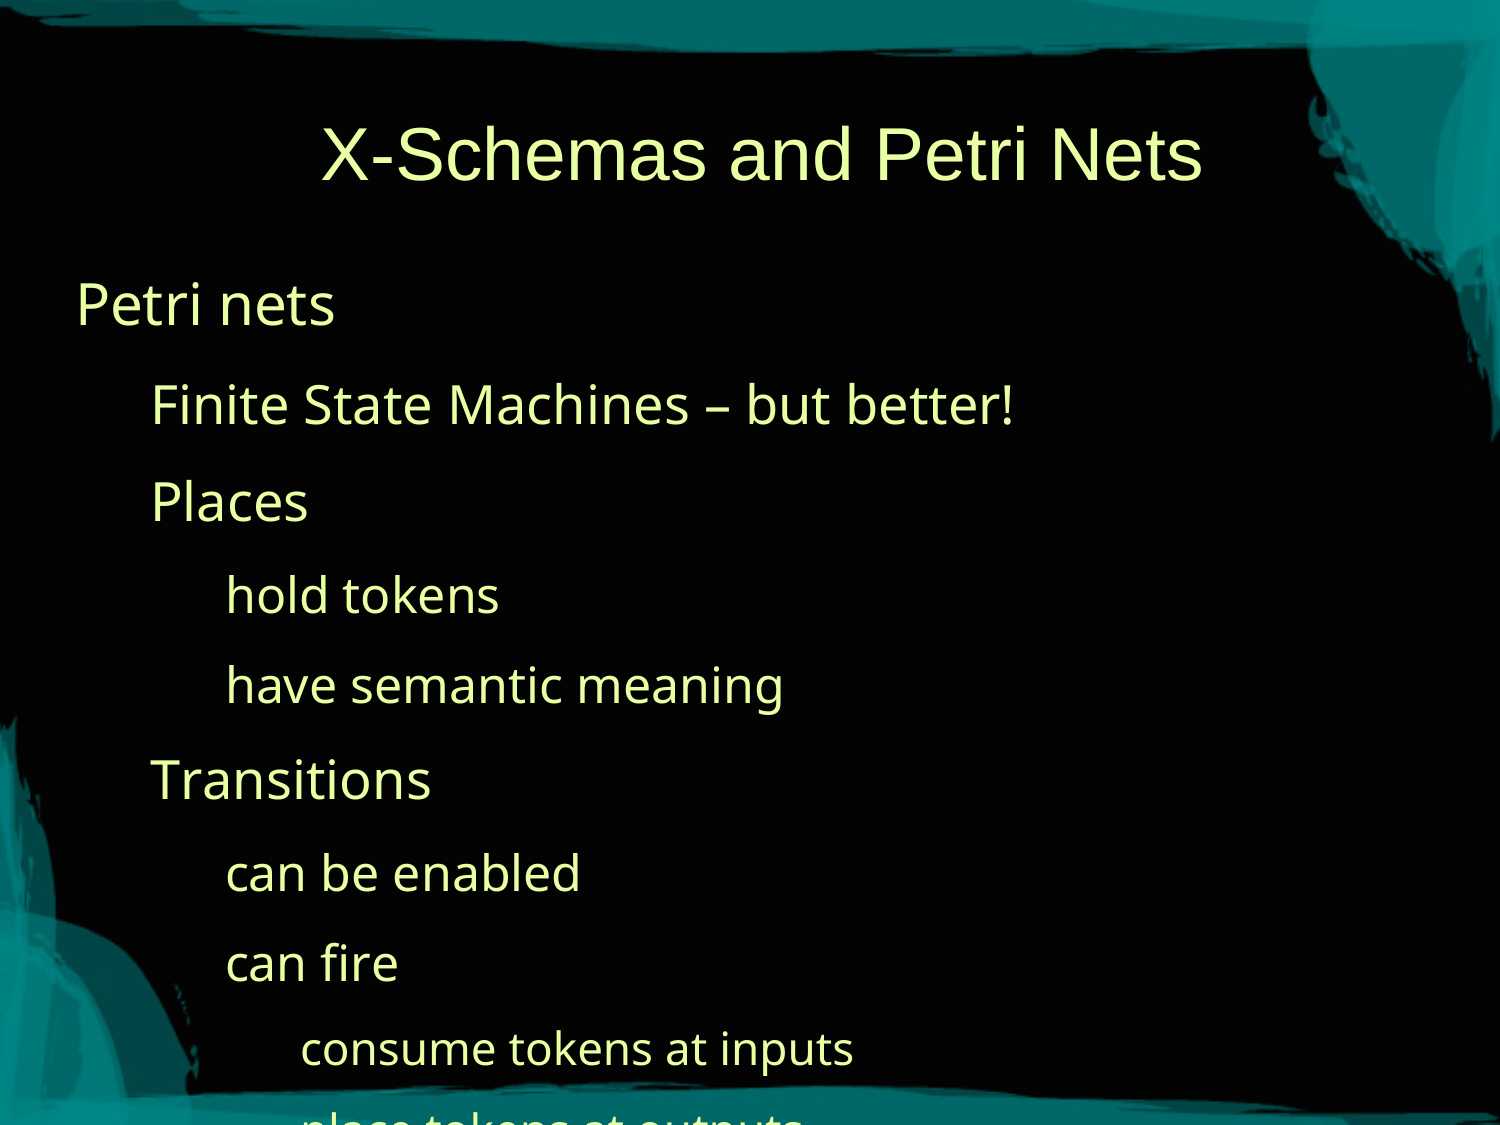

# X-Schemas and Petri Nets
Petri nets
Finite State Machines – but better!
Places
hold tokens
have semantic meaning
Transitions
can be enabled
can fire
consume tokens at inputs
place tokens at outputs